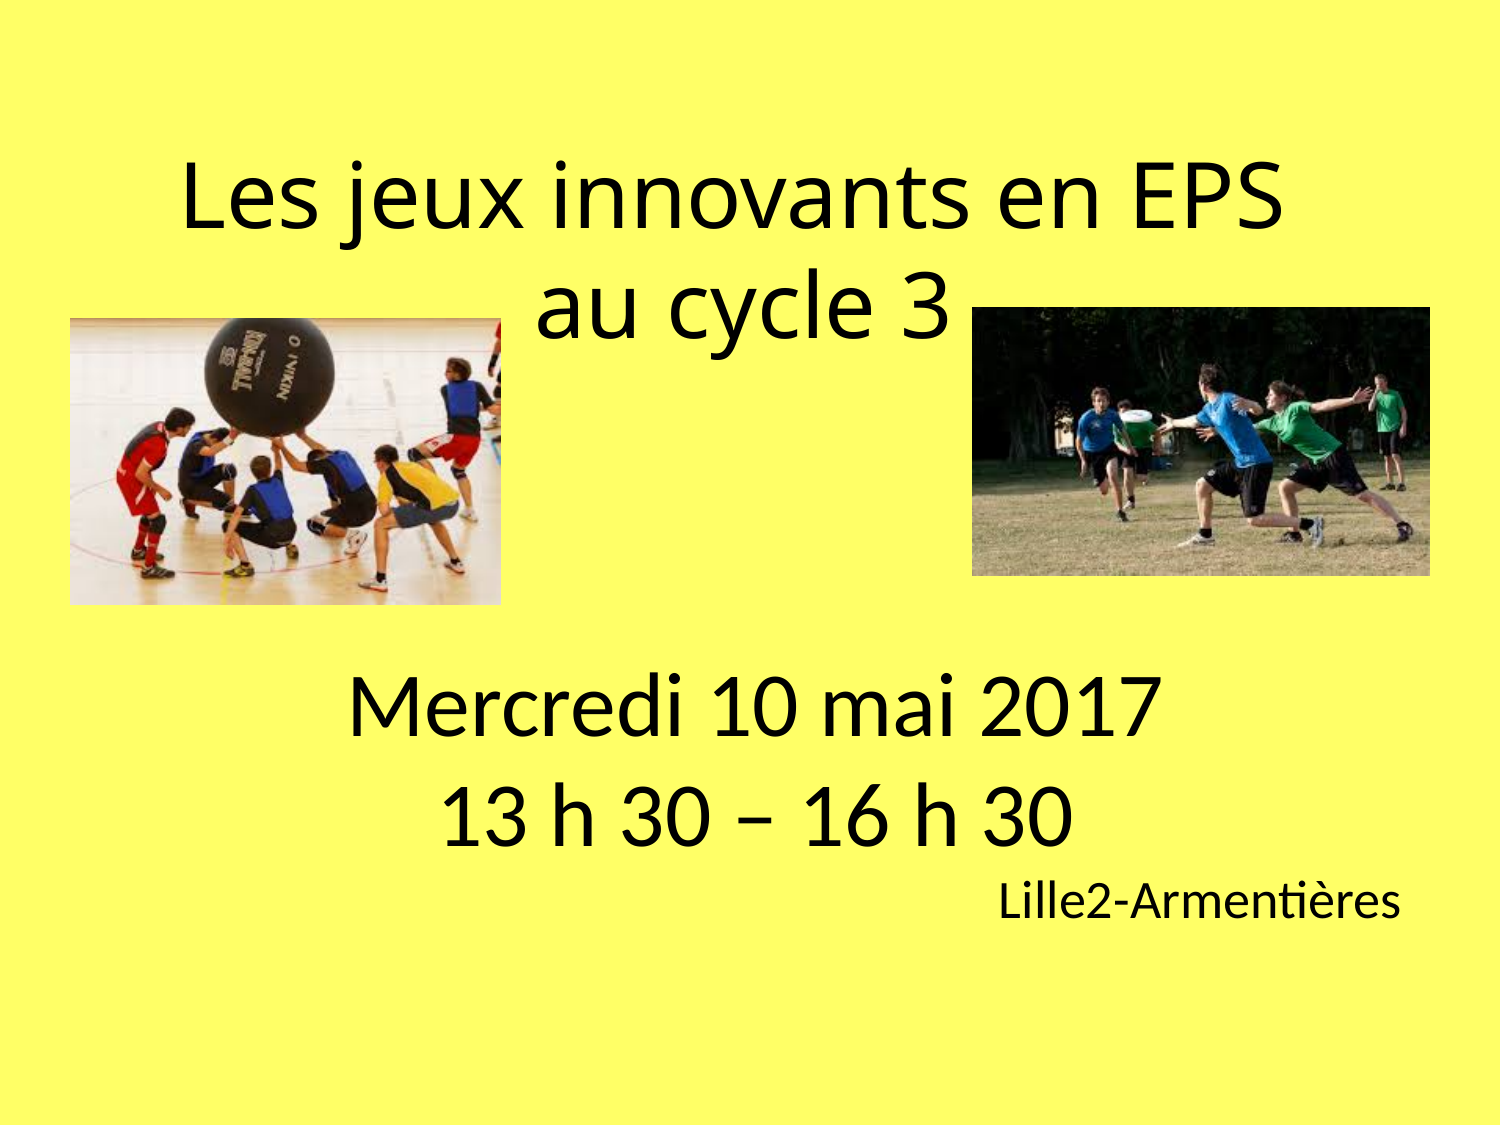

# Les jeux innovants en EPS au cycle 3
Mercredi 10 mai 2017
13 h 30 – 16 h 30
 Lille2-Armentières